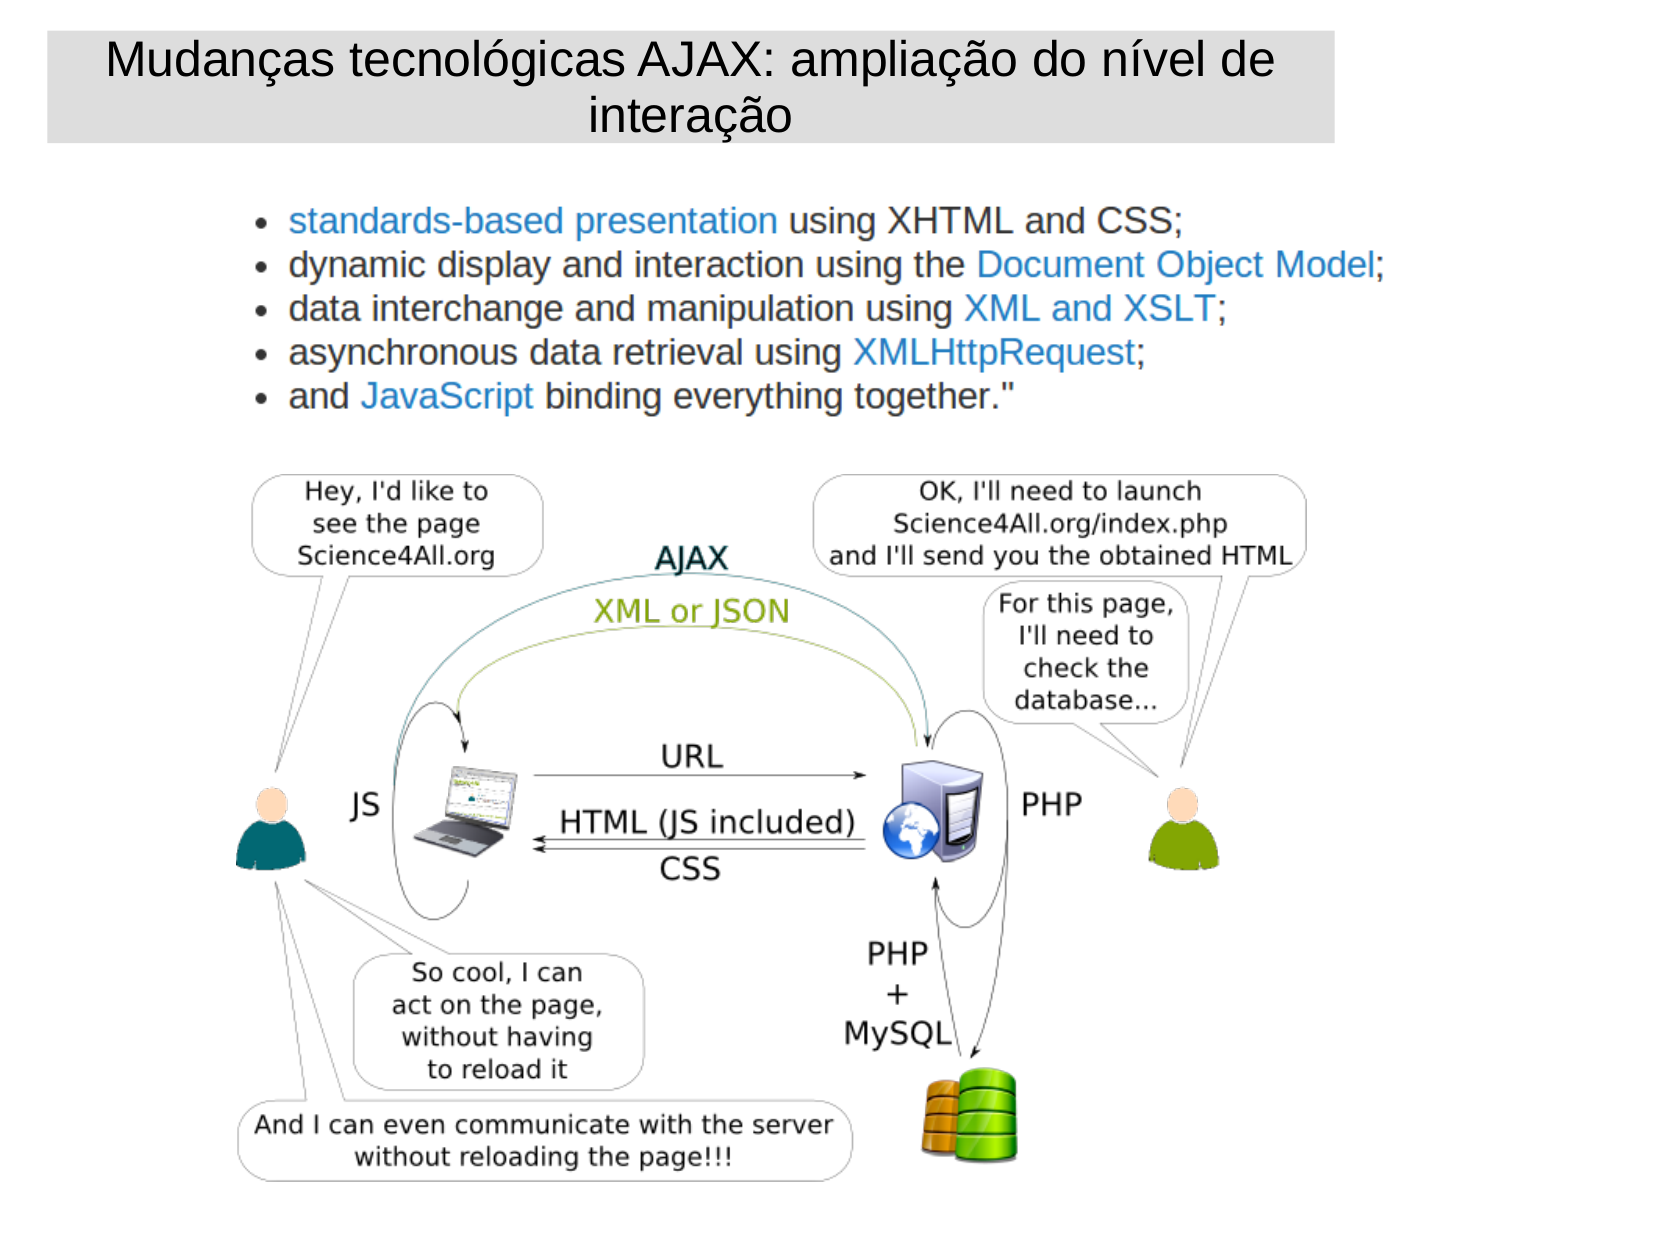

# Mudanças tecnológicas AJAX: ampliação do nível de interação